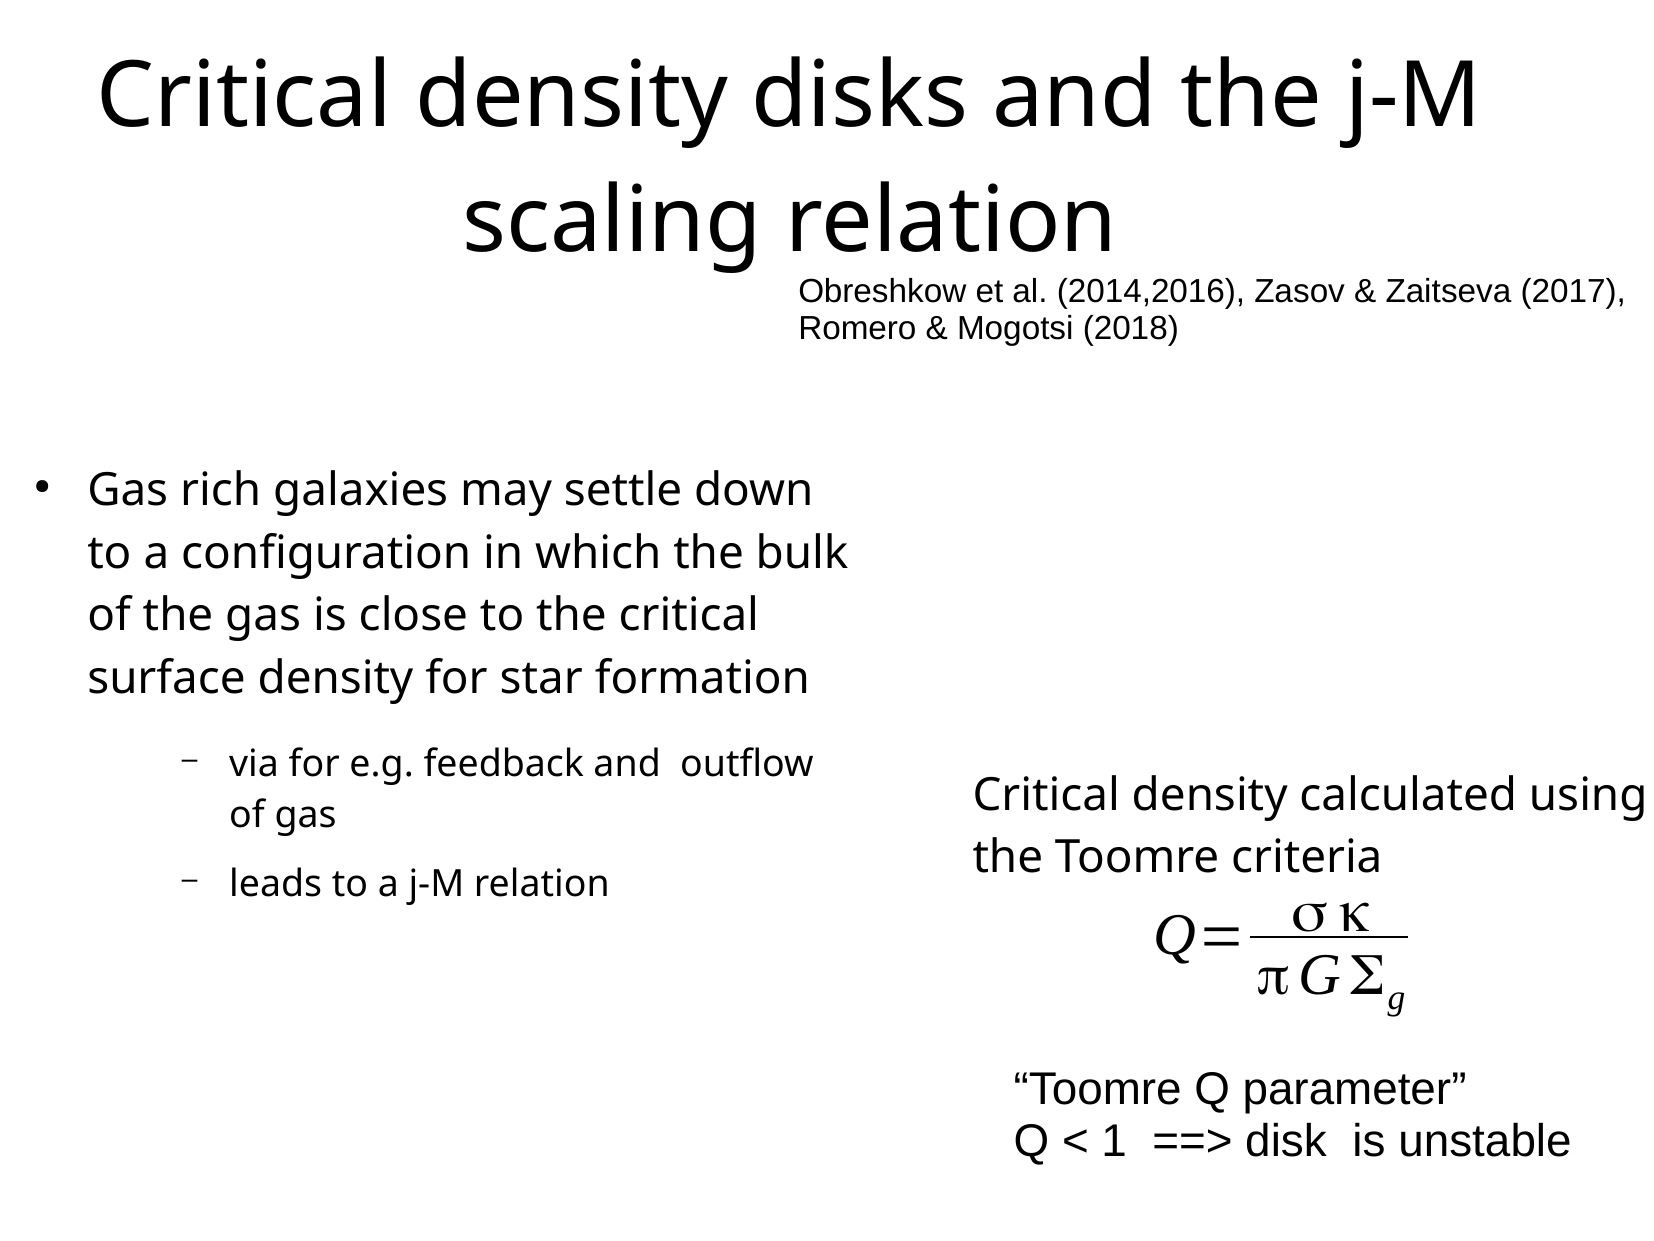

# Critical density disks and the j-M scaling relation
Obreshkow et al. (2014,2016), Zasov & Zaitseva (2017), Romero & Mogotsi (2018)
Gas rich galaxies may settle down to a configuration in which the bulk of the gas is close to the critical surface density for star formation
via for e.g. feedback and outflow of gas
leads to a j-M relation
Critical density calculated using the Toomre criteria
“Toomre Q parameter”
Q < 1 ==> disk is unstable